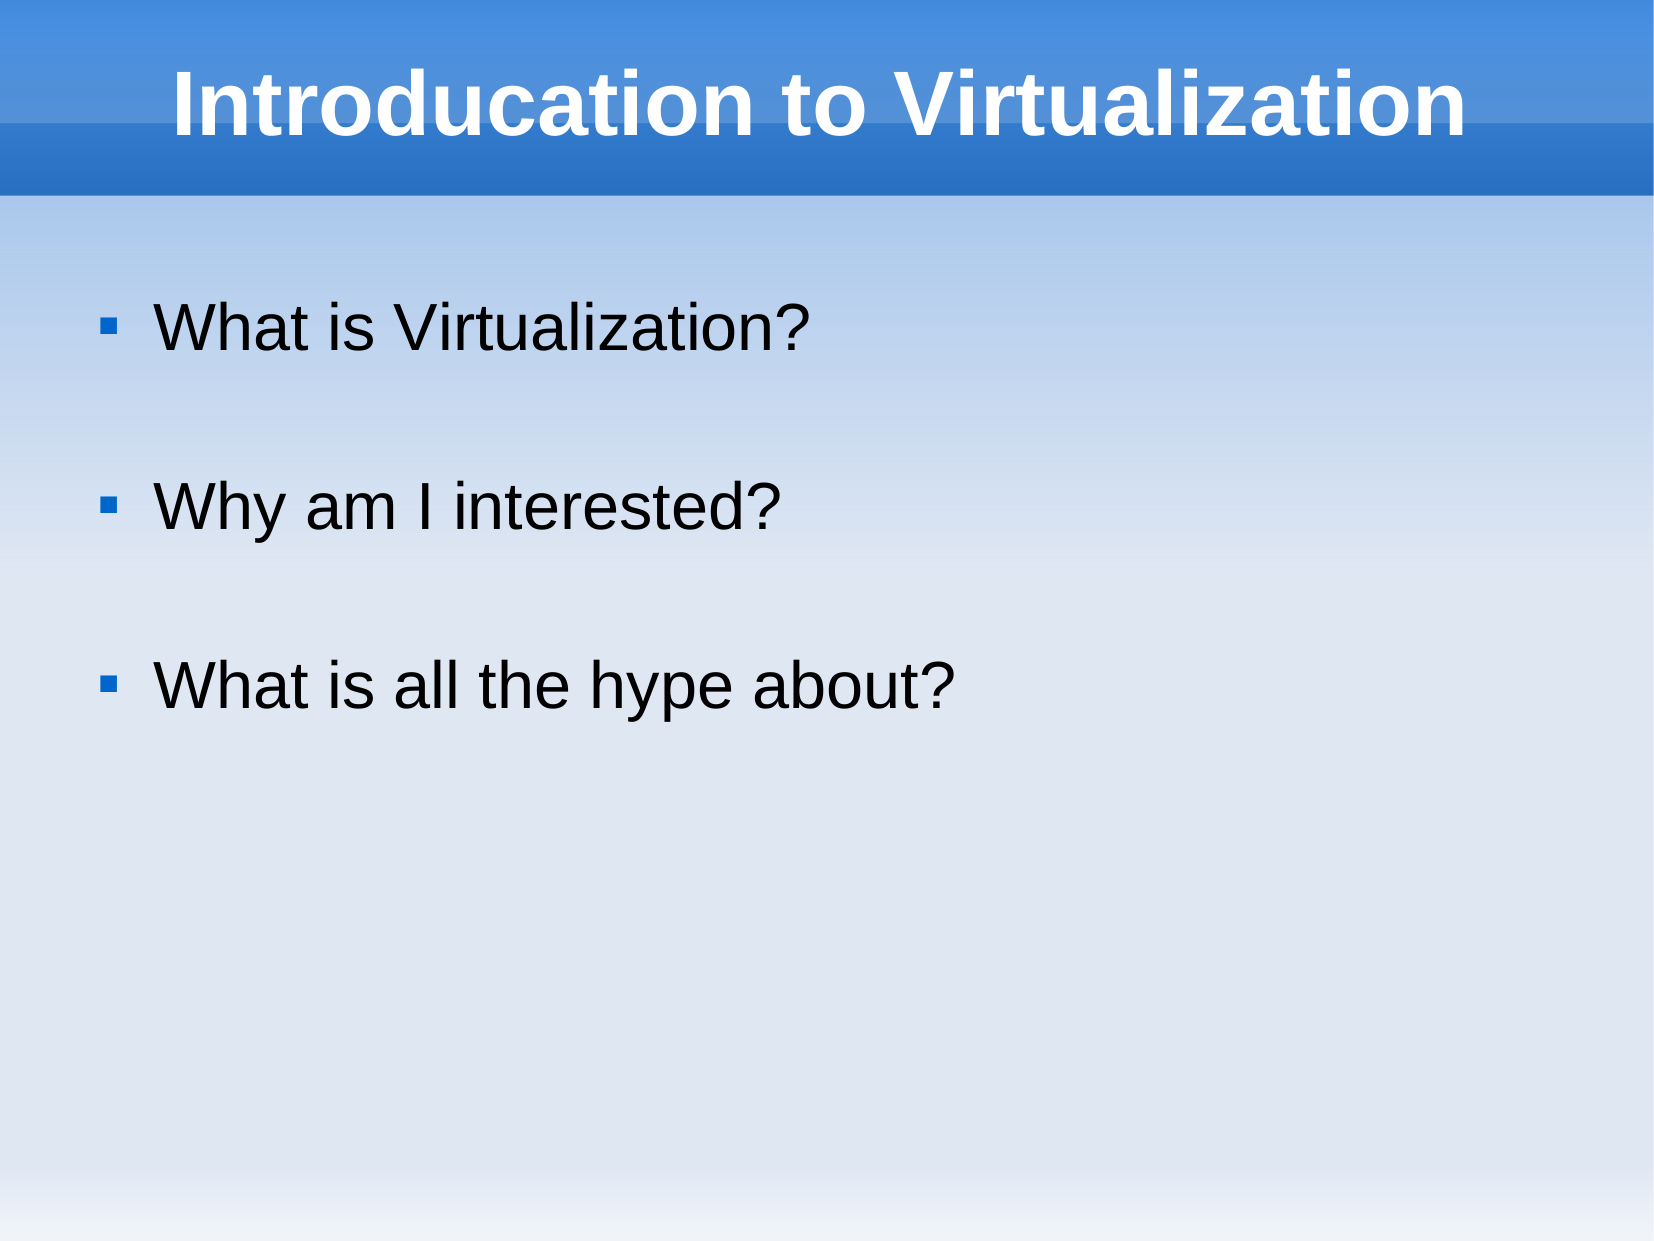

# Introducation to Virtualization
What is Virtualization?
Why am I interested?
What is all the hype about?